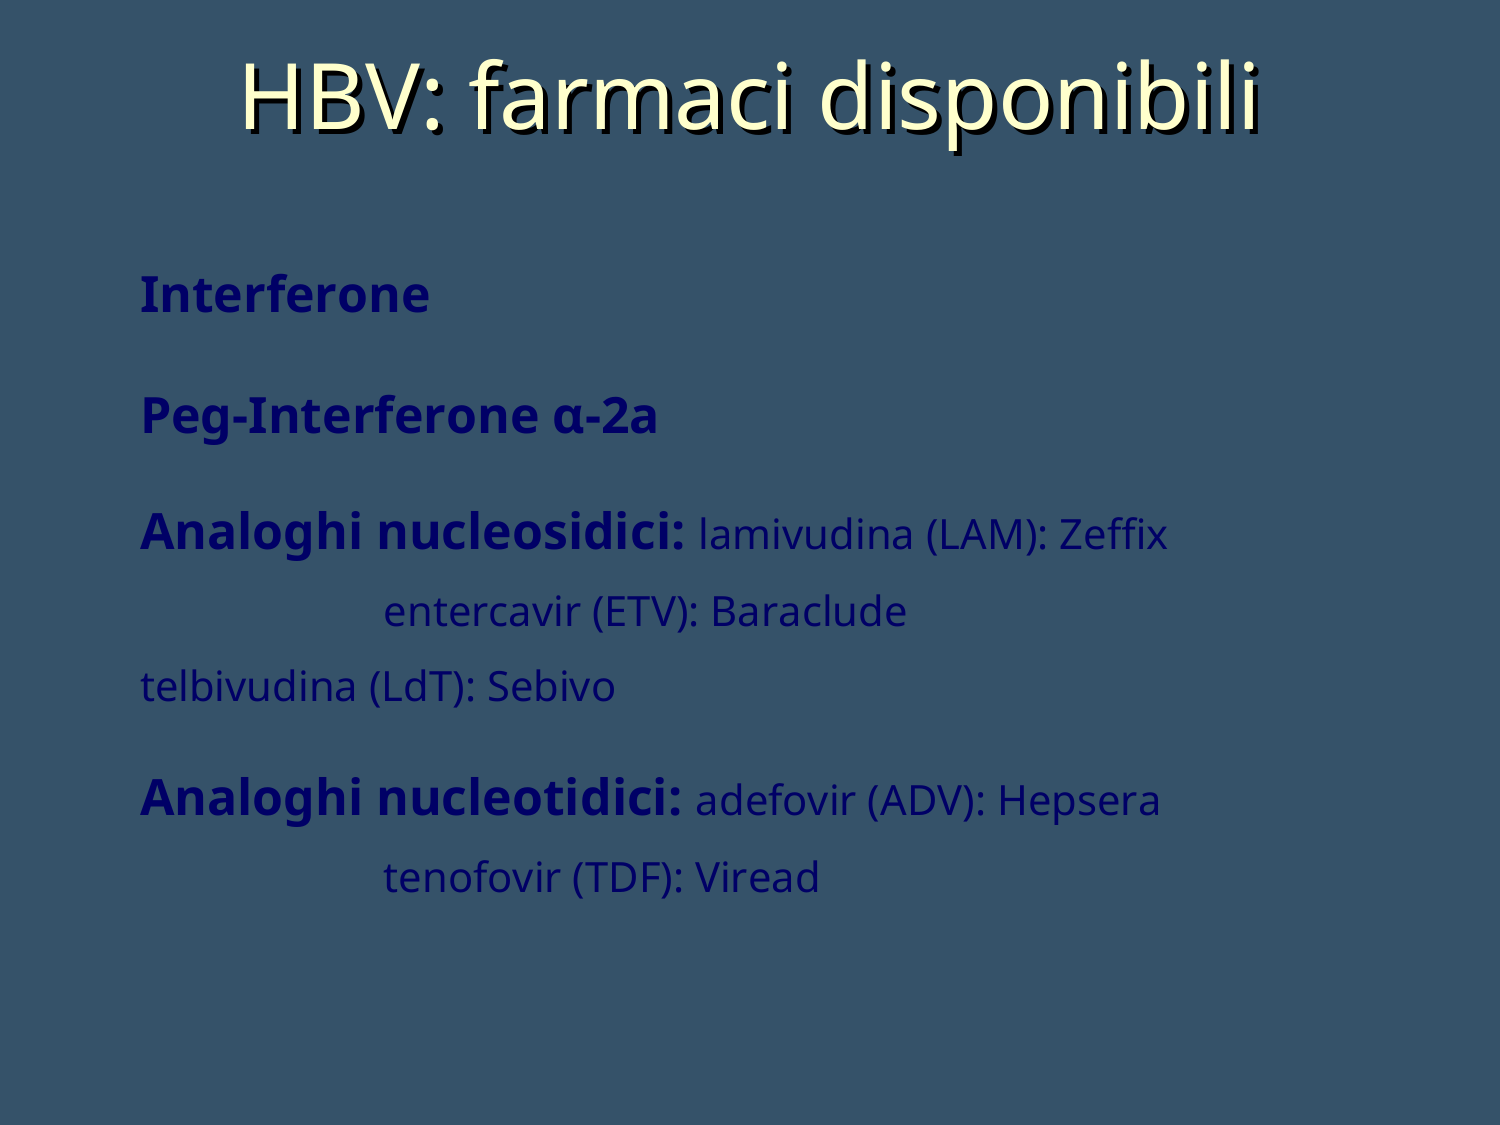

HBV: farmaci disponibili
Interferone
Peg-Interferone α-2a
Analoghi nucleosidici: lamivudina (LAM): Zeffix 				 entercavir (ETV): Baraclude				 telbivudina (LdT): Sebivo
Analoghi nucleotidici: adefovir (ADV): Hepsera					 tenofovir (TDF): Viread